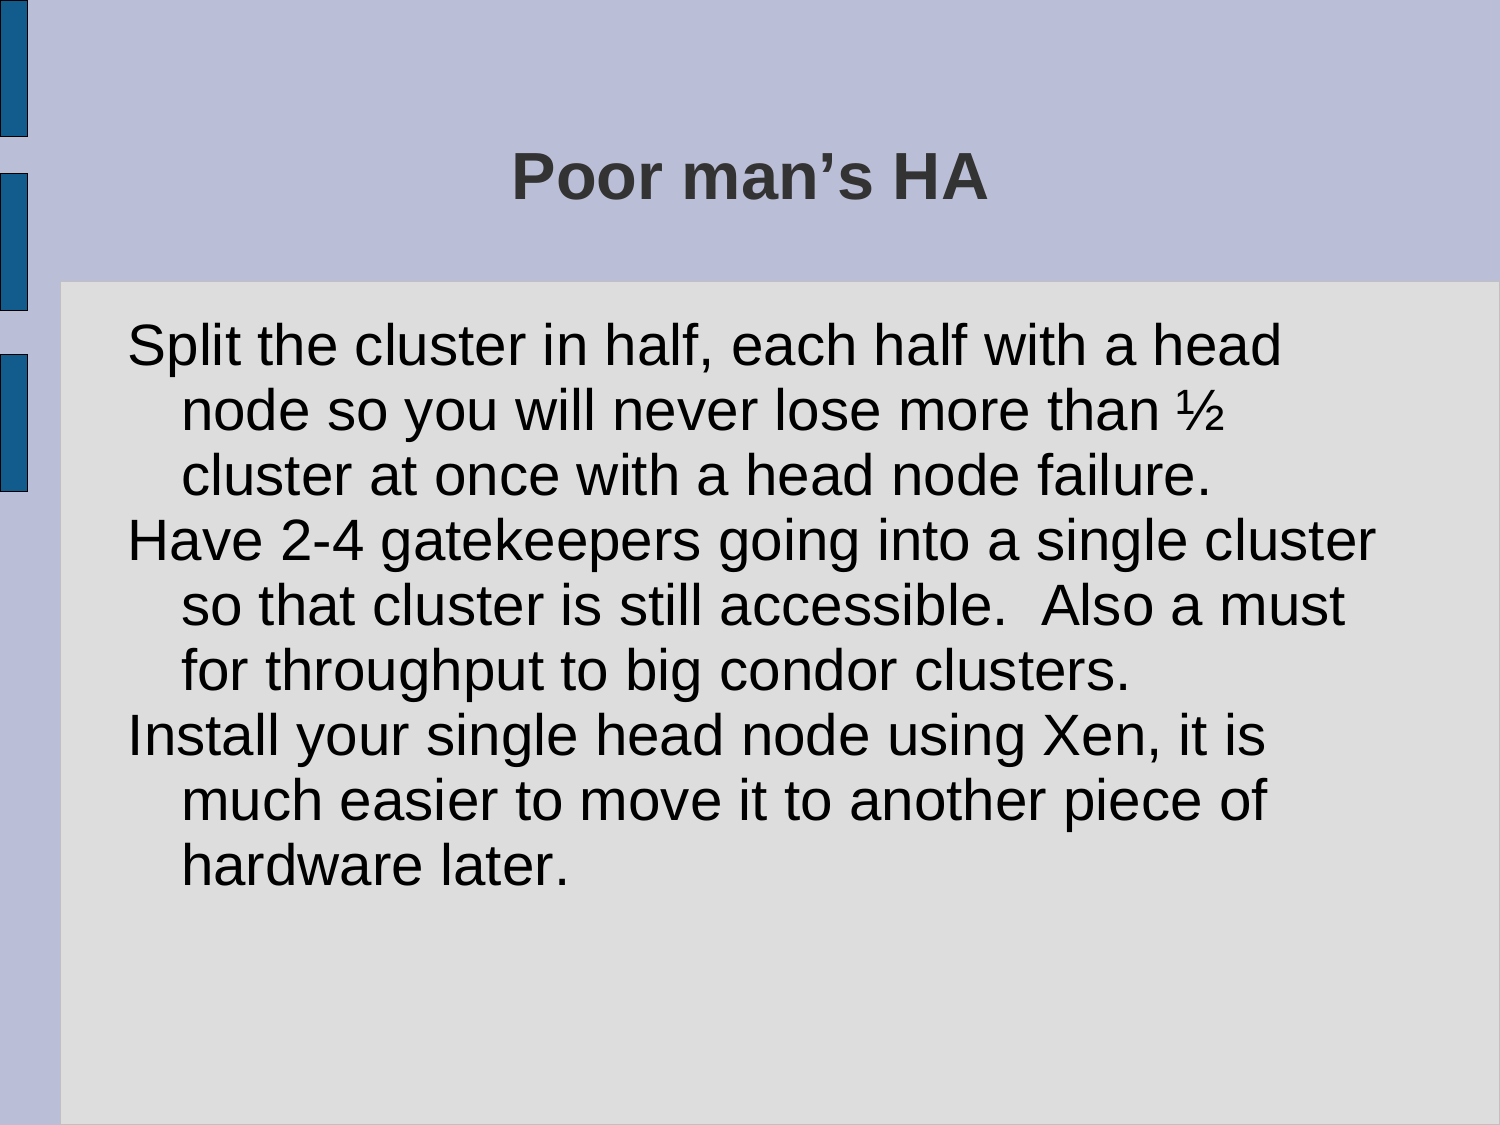

# Poor man’s HA
Split the cluster in half, each half with a head node so you will never lose more than ½ cluster at once with a head node failure.
Have 2-4 gatekeepers going into a single cluster so that cluster is still accessible. Also a must for throughput to big condor clusters.
Install your single head node using Xen, it is much easier to move it to another piece of hardware later.